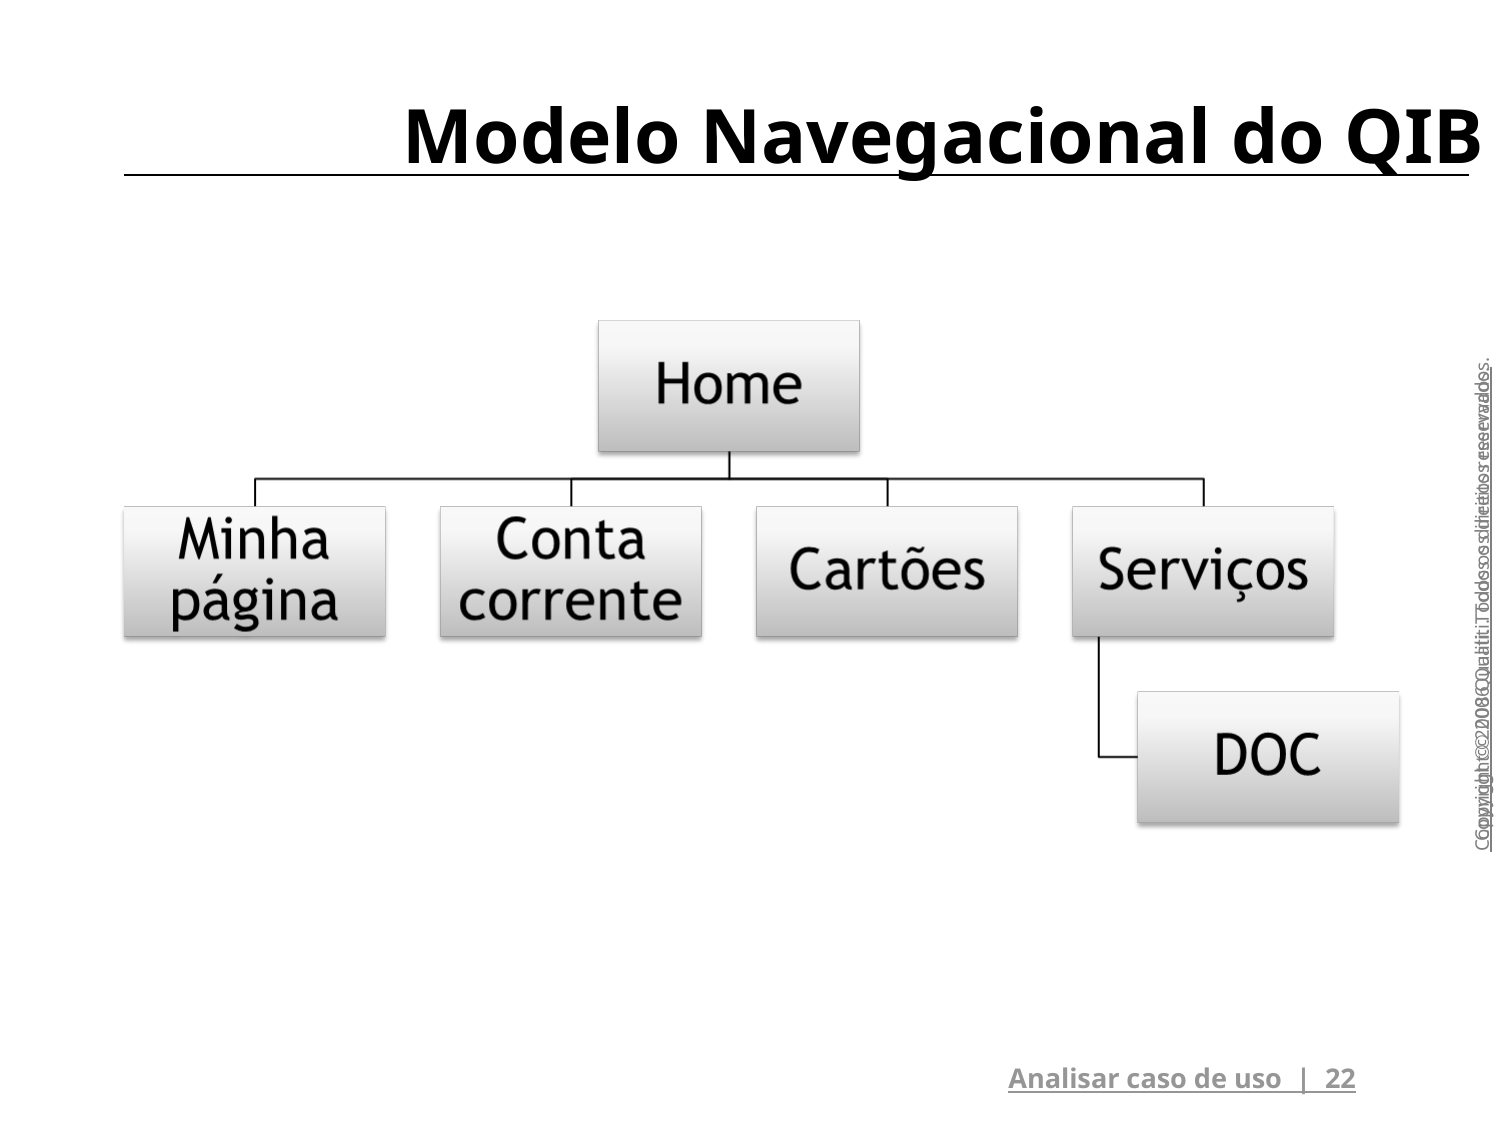

# Modelo Navegacional do QIB
Analisar caso de uso |